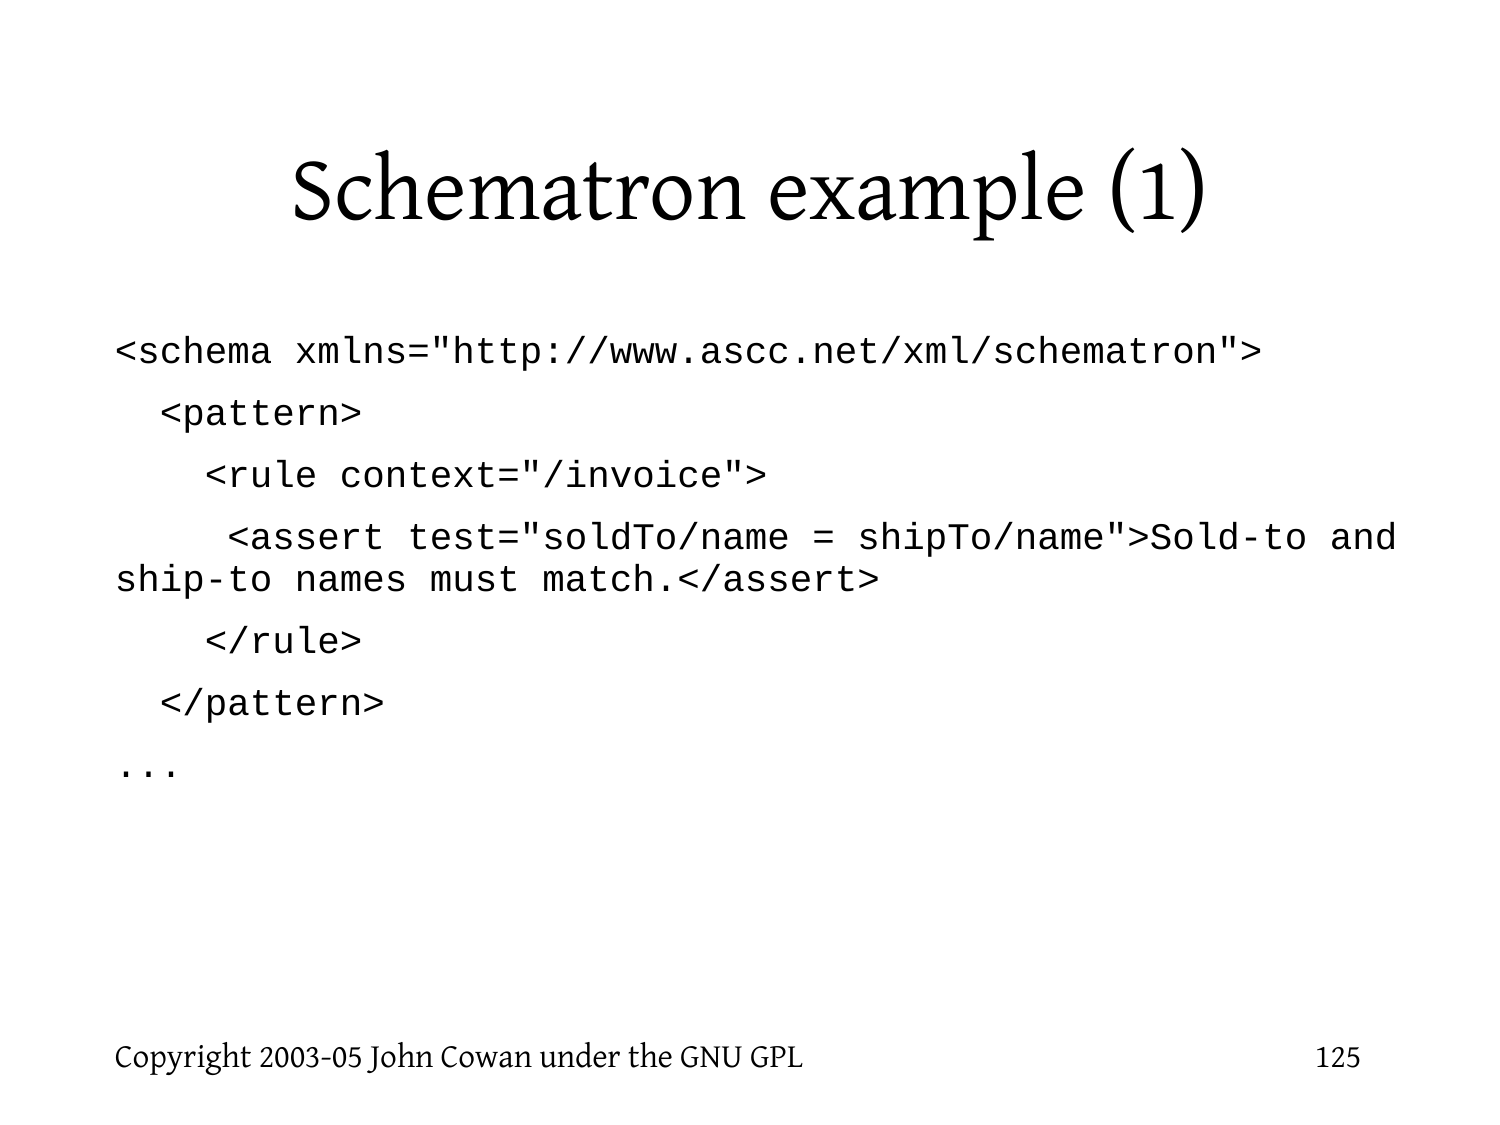

# Schematron example (1)
<schema xmlns="http://www.ascc.net/xml/schematron">
 <pattern>
 <rule context="/invoice">
 <assert test="soldTo/name = shipTo/name">Sold-to and ship-to names must match.</assert>
 </rule>
 </pattern>
...